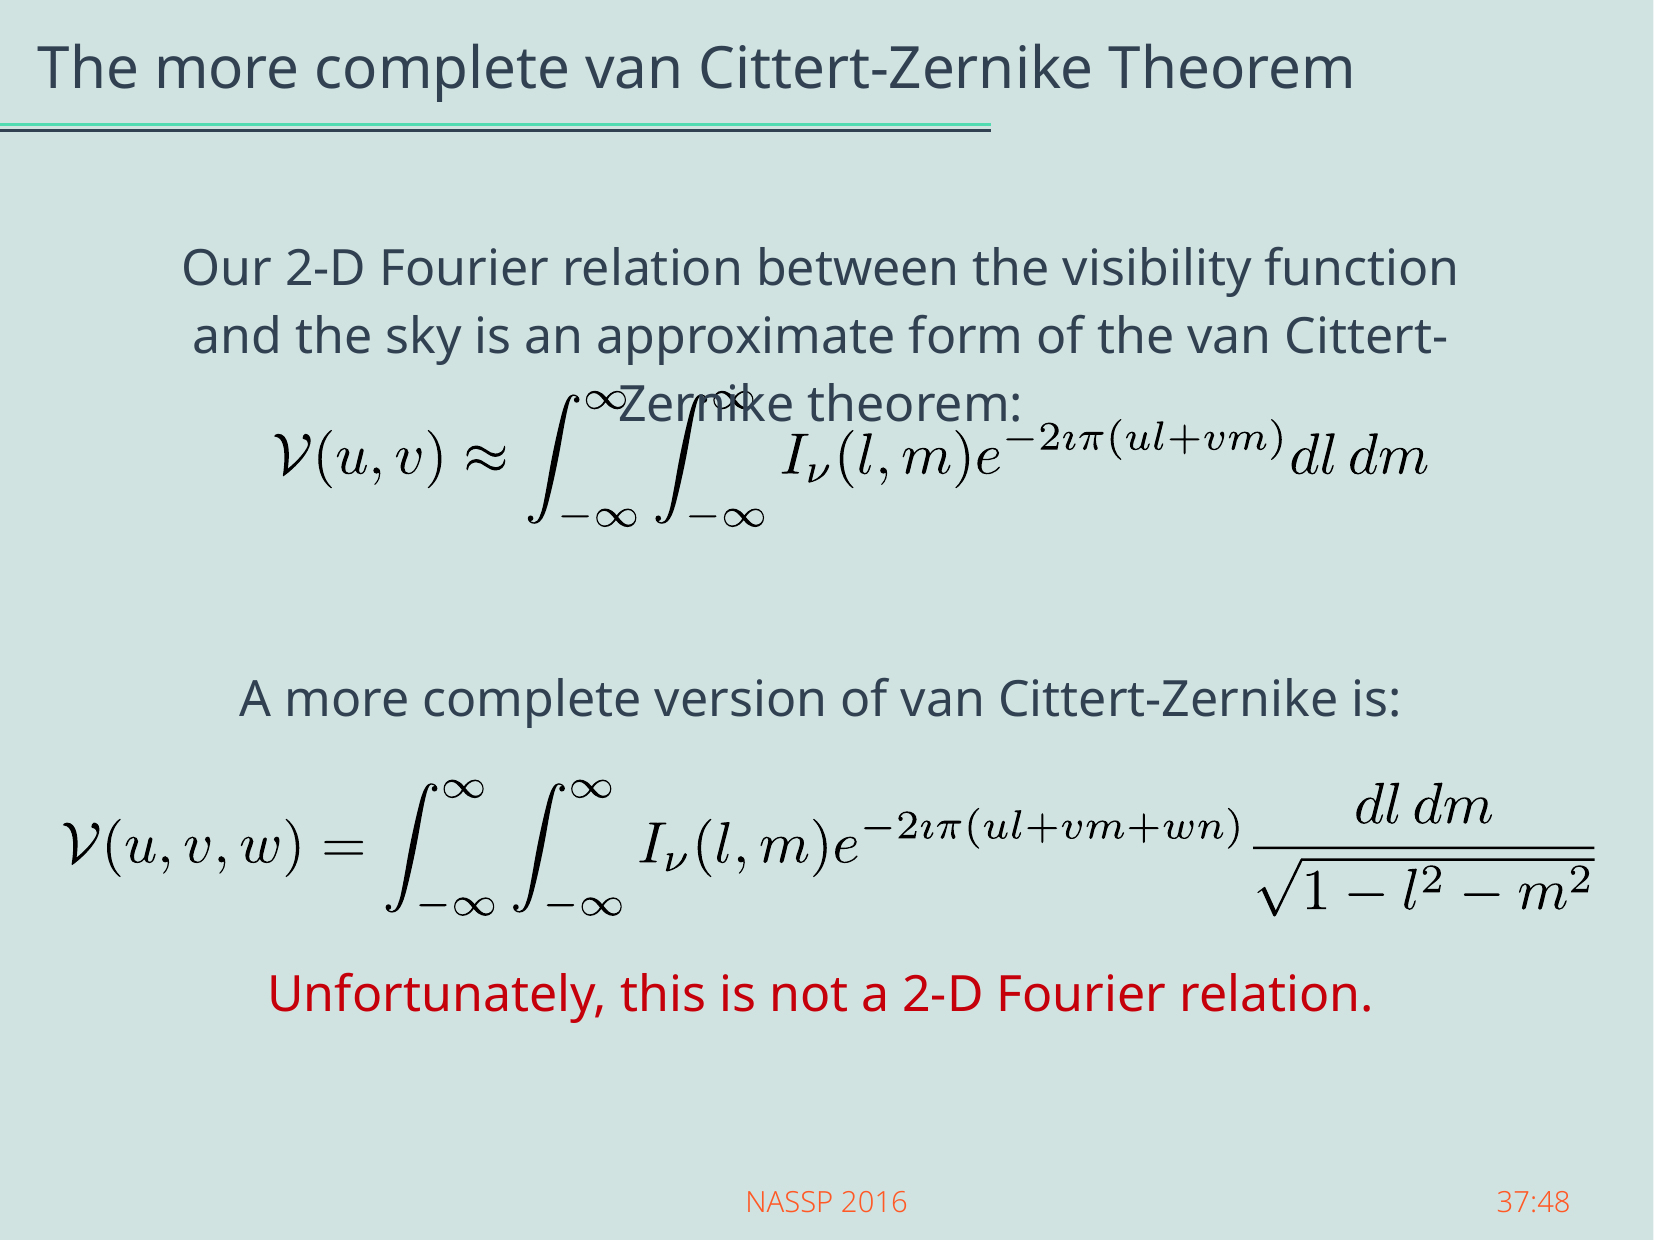

The more complete van Cittert-Zernike Theorem
Our 2-D Fourier relation between the visibility function and the sky is an approximate form of the van Cittert-Zernike theorem:
A more complete version of van Cittert-Zernike is:
Unfortunately, this is not a 2-D Fourier relation.
NASSP 2016
37